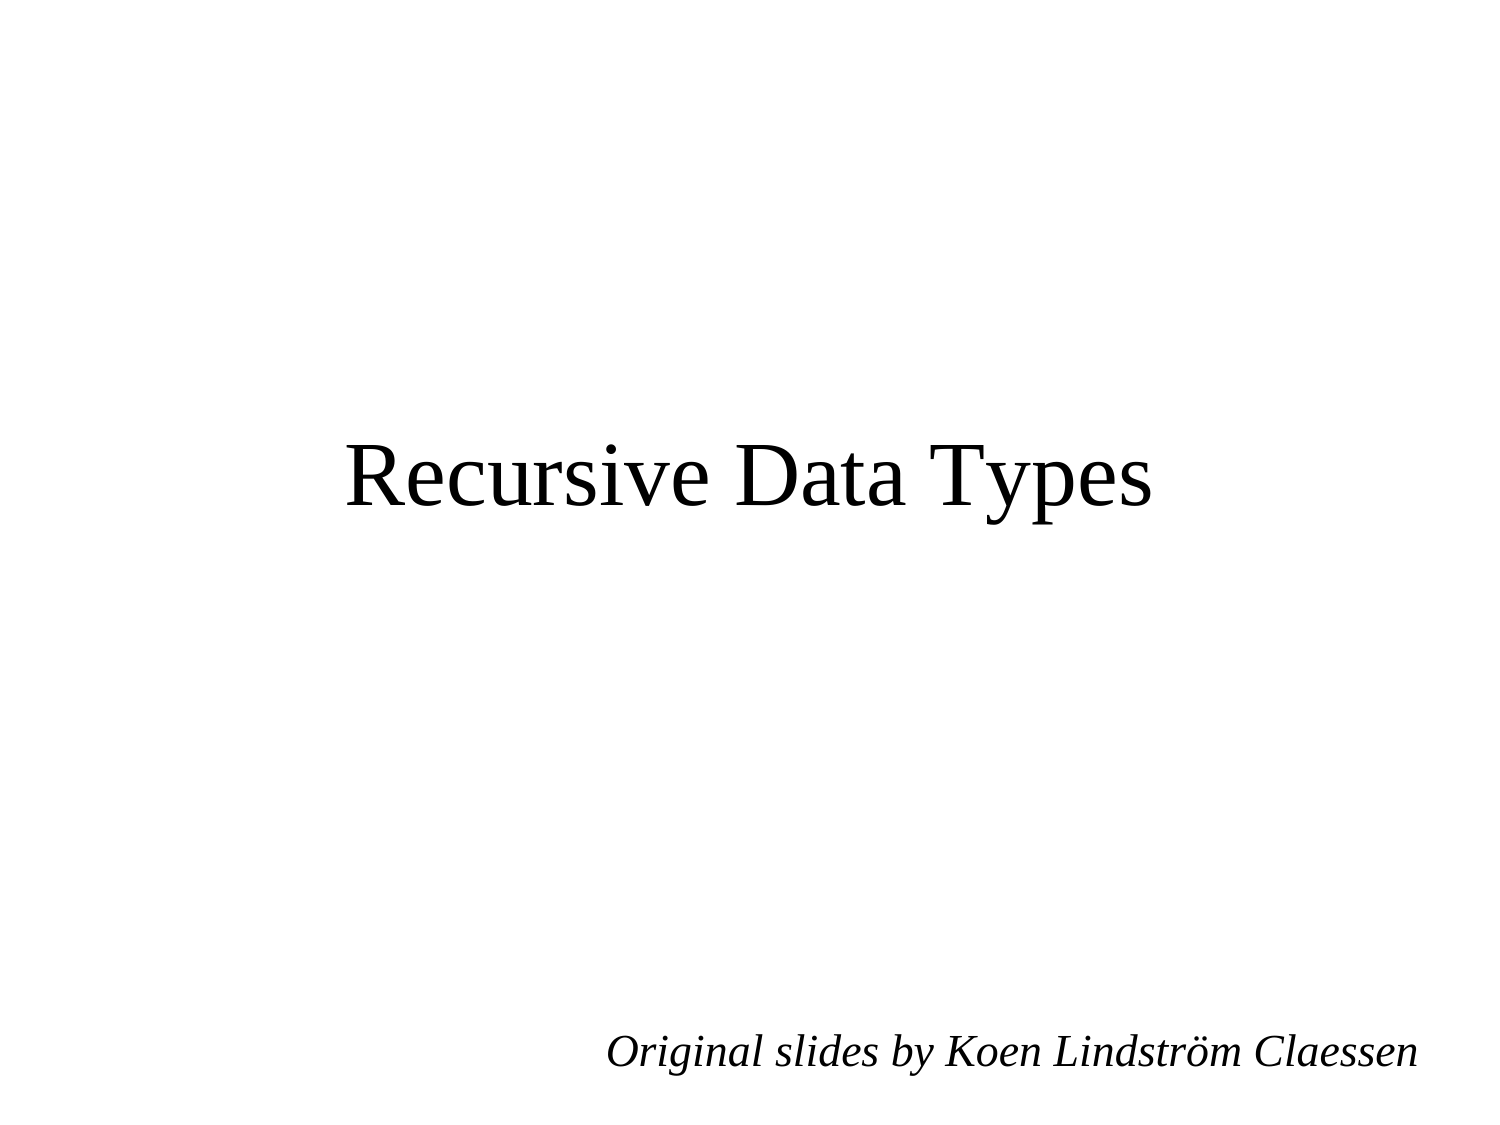

# Recursive Data Types
Original slides by Koen Lindström Claessen